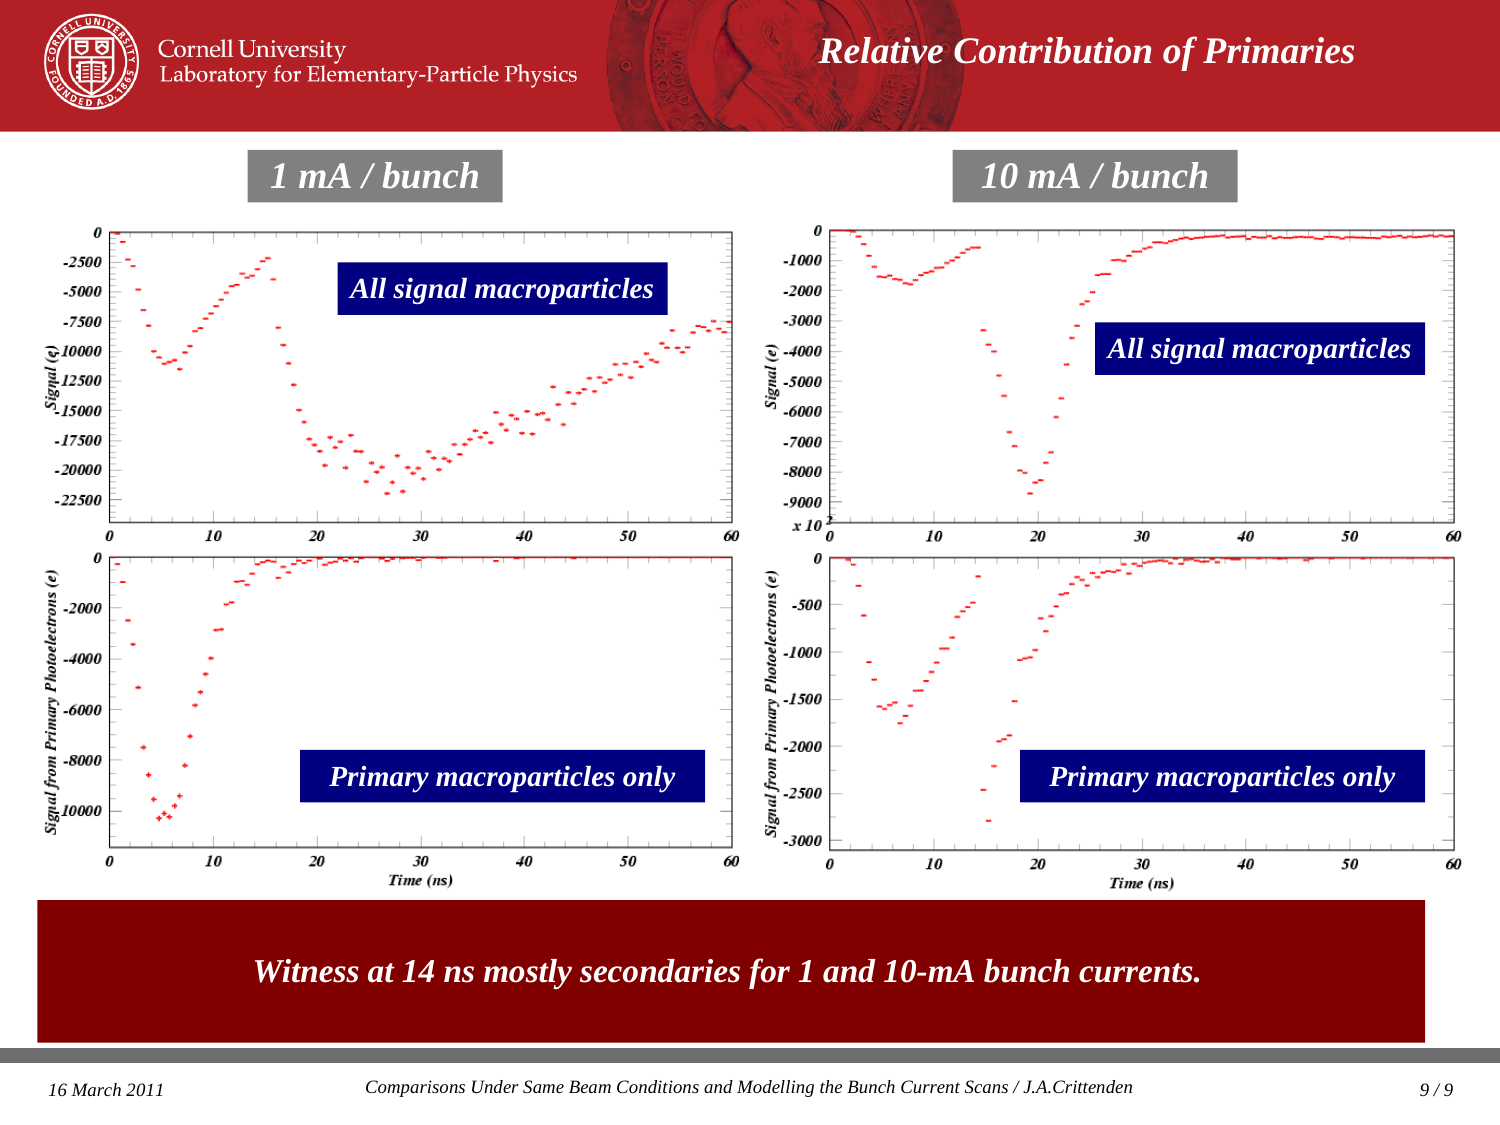

Relative Contribution of Primaries
10 mA / bunch
1 mA / bunch
All signal macroparticles
All signal macroparticles
Primary macroparticles only
Primary macroparticles only
Witness at 14 ns mostly secondaries for 1 and 10-mA bunch currents.